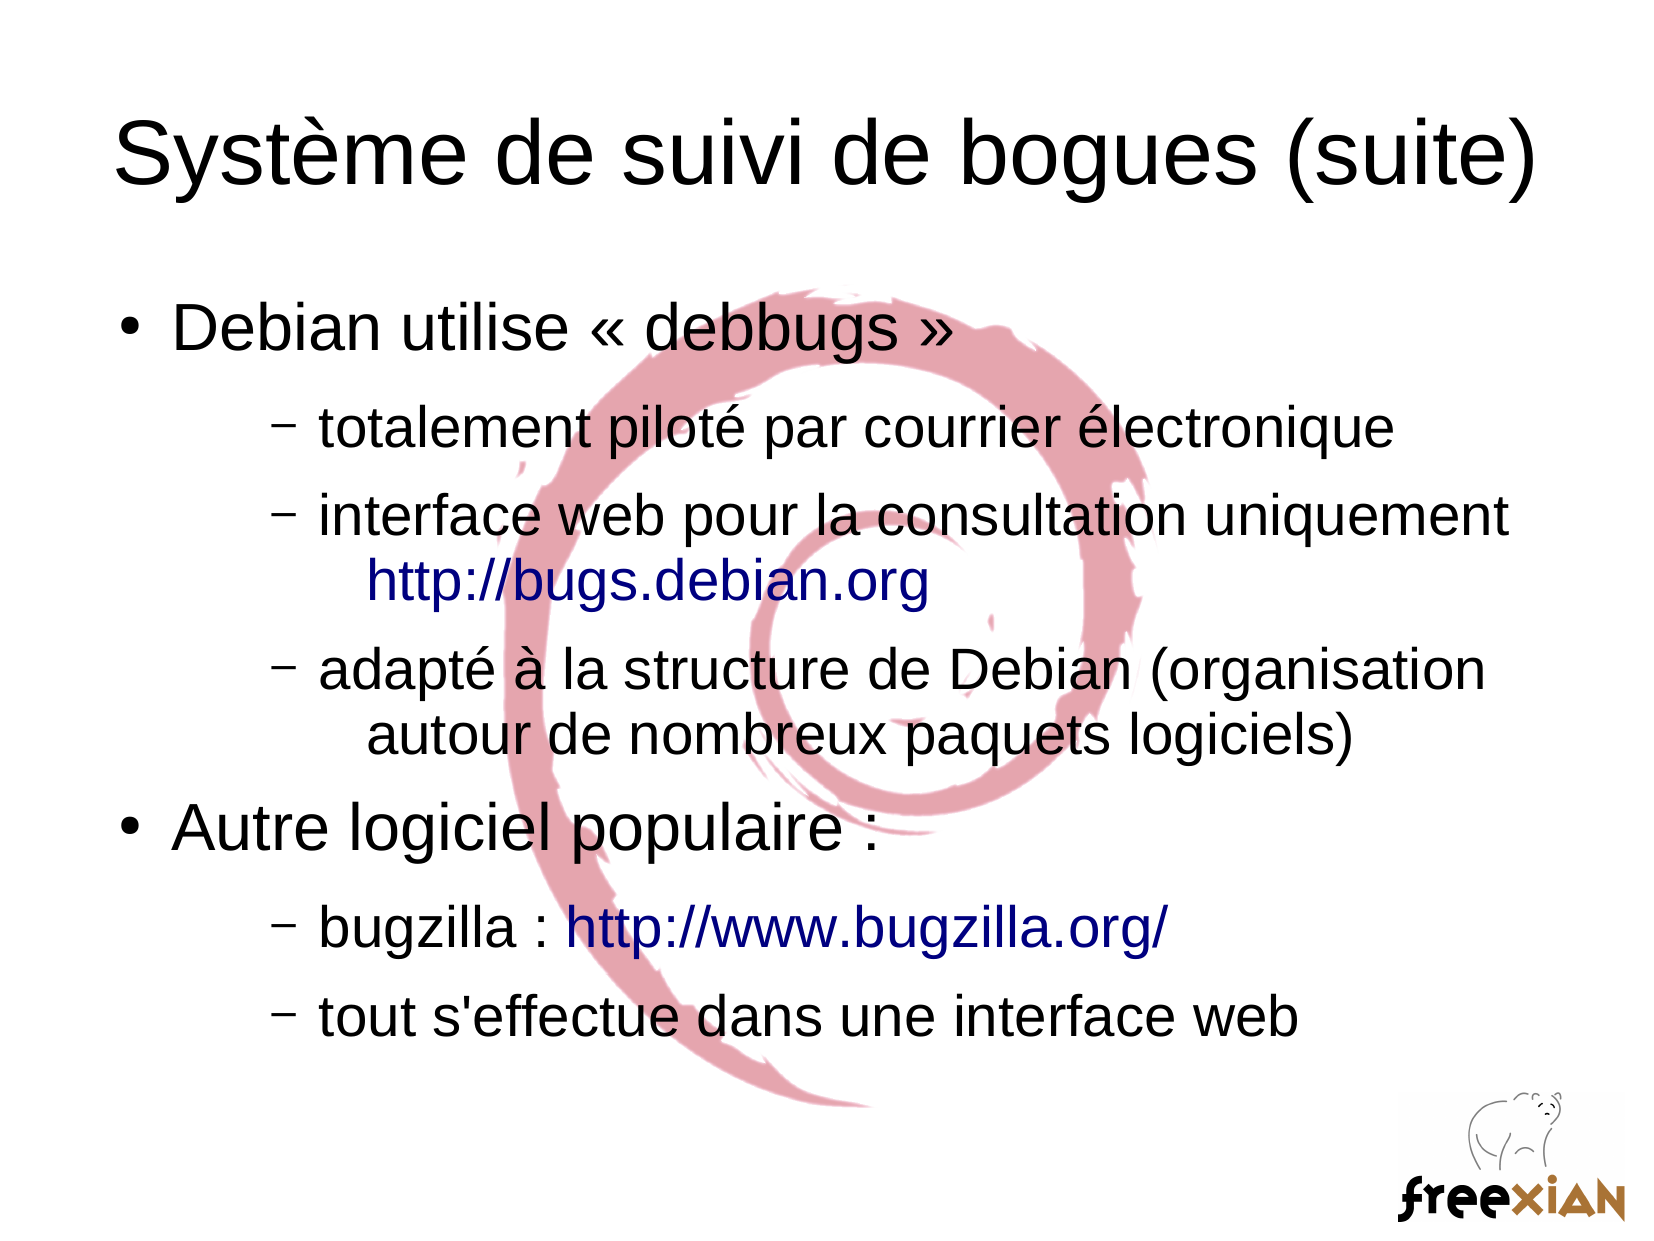

# Système de suivi de bogues (suite)
Debian utilise « debbugs »
totalement piloté par courrier électronique
interface web pour la consultation uniquement
http://bugs.debian.org
adapté à la structure de Debian (organisation autour de nombreux paquets logiciels)
Autre logiciel populaire :
bugzilla : http://www.bugzilla.org/
tout s'effectue dans une interface web